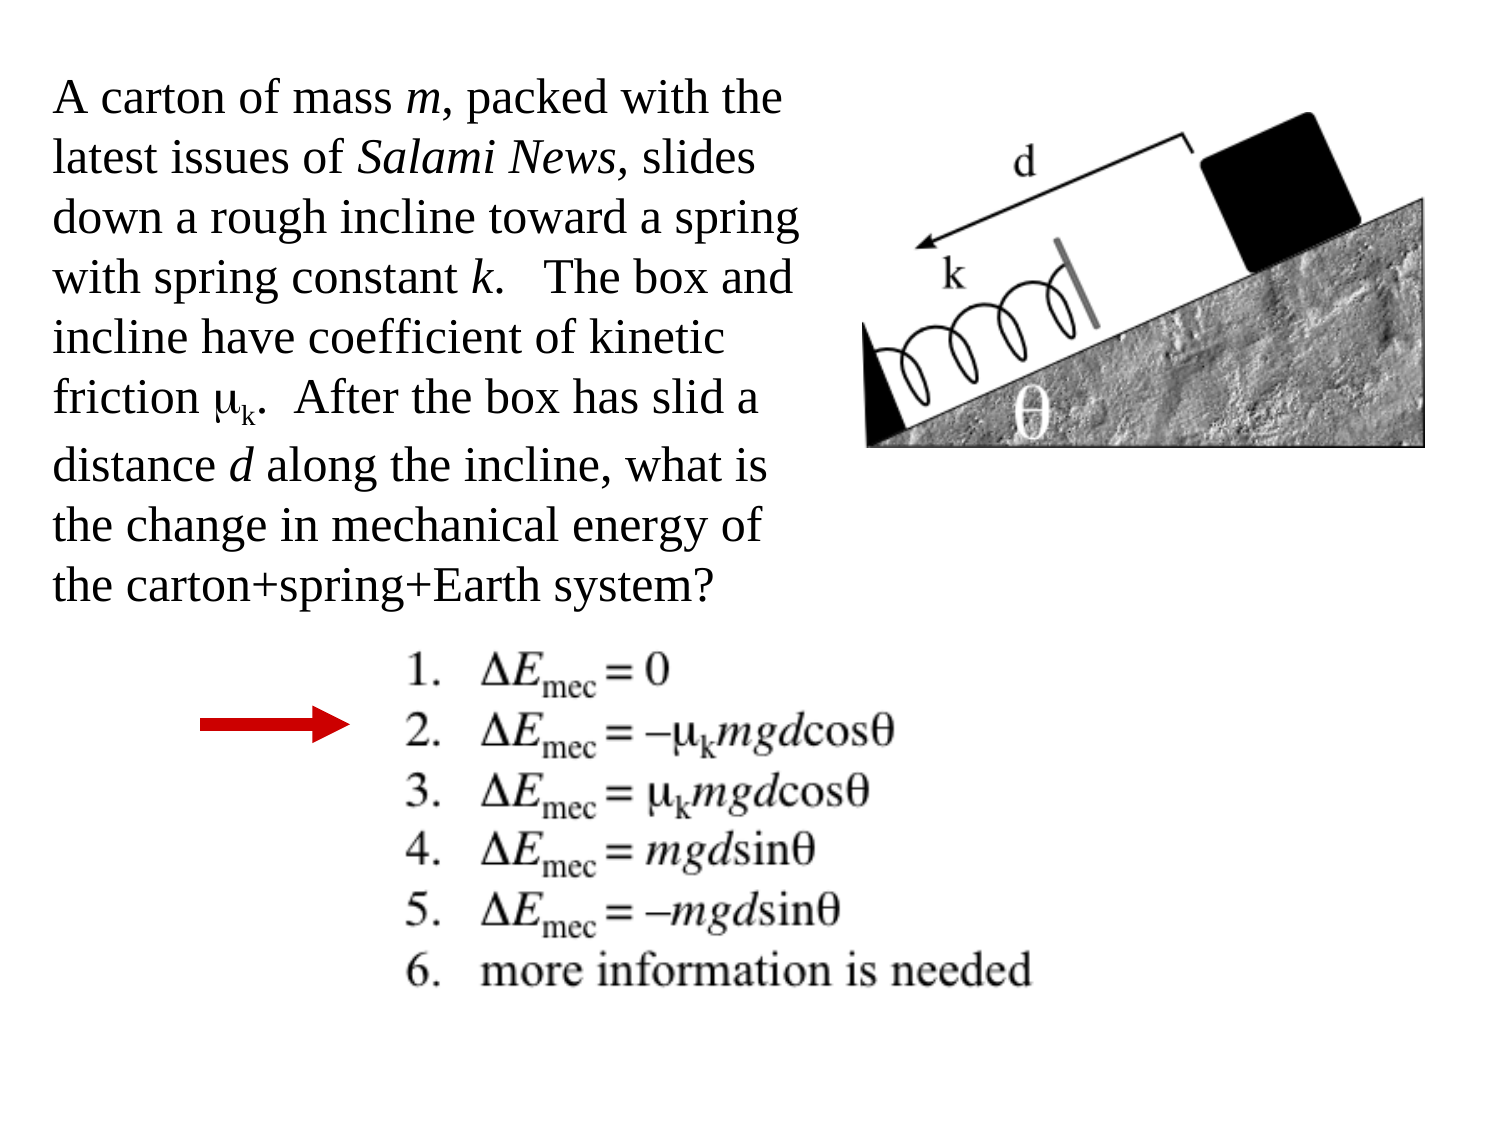

A carton of mass m, packed with the latest issues of Salami News, slides down a rough incline toward a spring with spring constant k. The box and incline have coefficient of kinetic friction μk. After the box has slid a distance d along the incline, what is the change in mechanical energy of the carton+spring+Earth system?